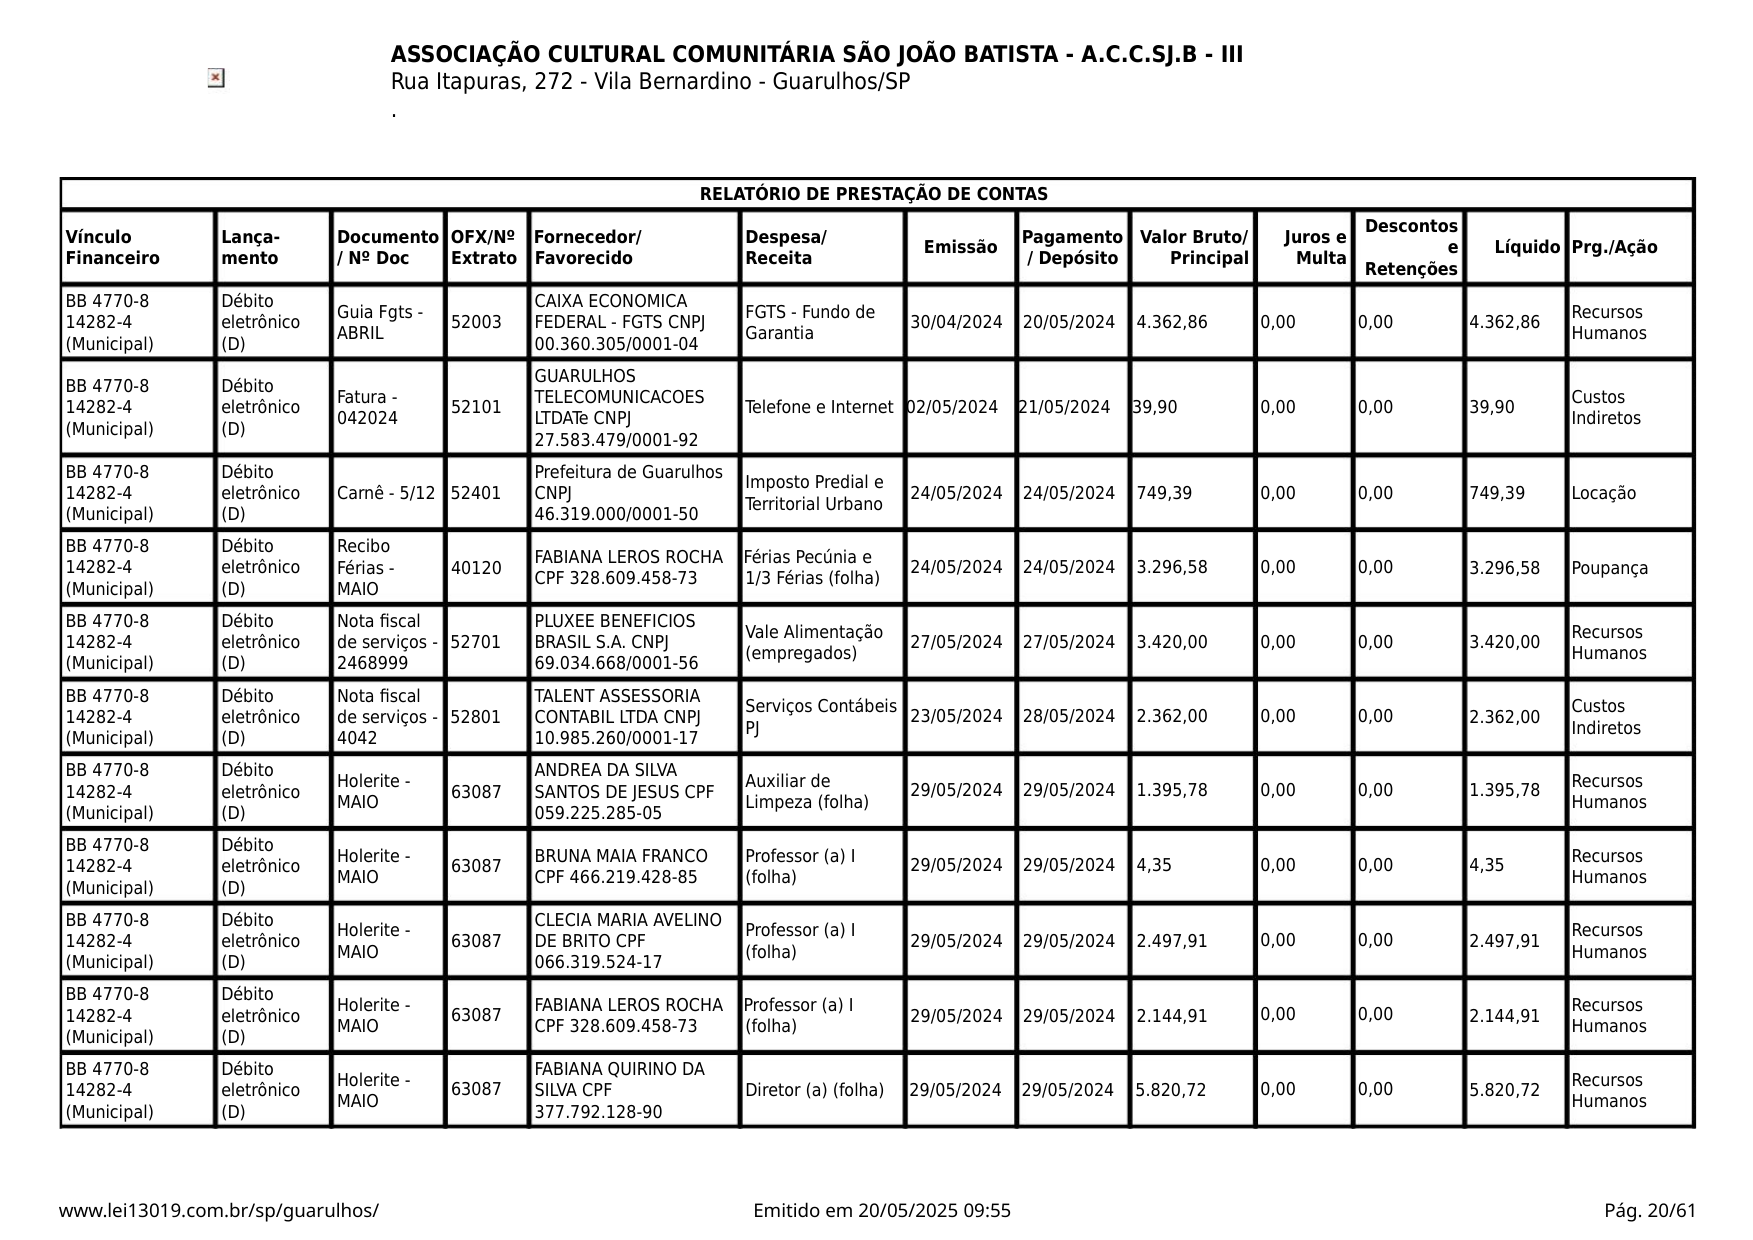

ASSOCIAÇÃO CULTURAL COMUNITÁRIA SÃO JOÃO BATISTA - A.C.C.SJ.B - III
Rua Itapuras, 272 - Vila Bernardino - Guarulhos/SP
.
RELATÓRIO DE PRESTAÇÃO DE CONTAS
Descontos
e
Retenções
Vínculo
Financeiro
Lança-
mento
Documento OFX/Nº Fornecedor/
Despesa/
Receita
Pagamento Valor Bruto/
/ Depósito Principal
Juros e
Multa
Emissão
Líquido Prg./Ação
/ Nº Doc
Extrato Favorecido
BB 4770-8
14282-4
(Municipal)
Débito
eletrônico
(D)
CAIXA ECONOMICA
FEDERAL - FGTS CNPJ
00.360.305/0001-04
Guia Fgts -
ABRIL
FGTS - Fundo de
Garantia
Recursos
Humanos
52003
52101
30/04/2024 20/05/2024 4.362,86
0,00
0,00
0,00
4.362,86
GUARULHOS
TELECOMUNICACOES
LTDATe CNPJ
BB 4770-8
14282-4
(Municipal)
Débito
eletrônico
(D)
Fatura -
042024
Custos
Indiretos
Telefone e Internet 02/05/2024 21/05/2024 39,90
Imposto Predial e
0,00
39,90
27.583.479/0001-92
BB 4770-8
14282-4
(Municipal)
Débito
eletrônico
(D)
Prefeitura de Guarulhos
CNPJ
46.319.000/0001-50
Carnê - 5/12 52401
Recibo
Férias -
MAIO
24/05/2024 24/05/2024 749,39
24/05/2024 24/05/2024 3.296,58
27/05/2024 27/05/2024 3.420,00
23/05/2024 28/05/2024 2.362,00
29/05/2024 29/05/2024 1.395,78
29/05/2024 29/05/2024 4,35
0,00
0,00
0,00
0,00
0,00
0,00
0,00
0,00
0,00
0,00
0,00
0,00
0,00
0,00
0,00
0,00
0,00
0,00
749,39
Locação
Territorial Urbano
BB 4770-8
14282-4
(Municipal)
Débito
eletrônico
(D)
FABIANA LEROS ROCHA Férias Pecúnia e
CPF 328.609.458-73
40120
3.296,58
3.420,00
2.362,00
1.395,78
4,35
Poupança
1/3 Férias (folha)
BB 4770-8
14282-4
(Municipal)
Débito
eletrônico
(D)
Nota ﬁscal
de serviços - 52701
2468999
PLUXEE BENEFICIOS
BRASIL S.A. CNPJ
69.034.668/0001-56
Vale Alimentação
(empregados)
Recursos
Humanos
BB 4770-8
14282-4
(Municipal)
Débito
eletrônico
(D)
Nota ﬁscal
de serviços - 52801
4042
TALENT ASSESSORIA
CONTABIL LTDA CNPJ
10.985.260/0001-17
Serviços Contábeis
PJ
Custos
Indiretos
BB 4770-8
14282-4
(Municipal)
Débito
eletrônico
(D)
ANDREA DA SILVA
SANTOS DE JESUS CPF
059.225.285-05
Holerite -
MAIO
Auxiliar de
Limpeza (folha)
Recursos
Humanos
63087
63087
63087
63087
63087
BB 4770-8
14282-4
(Municipal)
Débito
eletrônico
(D)
Holerite -
MAIO
BRUNA MAIA FRANCO
CPF 466.219.428-85
Professor (a) I
(folha)
Recursos
Humanos
BB 4770-8
14282-4
(Municipal)
Débito
eletrônico
(D)
CLECIA MARIA AVELINO
DE BRITO CPF
066.319.524-17
Holerite -
MAIO
Professor (a) I
(folha)
Recursos
Humanos
29/05/2024 29/05/2024 2.497,91
29/05/2024 29/05/2024 2.144,91
2.497,91
2.144,91
5.820,72
BB 4770-8
14282-4
(Municipal)
Débito
eletrônico
(D)
Holerite -
MAIO
FABIANA LEROS ROCHA Professor (a) I
CPF 328.609.458-73
Recursos
Humanos
(folha)
BB 4770-8
14282-4
(Municipal)
Débito
eletrônico
(D)
FABIANA QUIRINO DA
SILVA CPF
377.792.128-90
Holerite -
MAIO
Recursos
Humanos
Diretor (a) (folha) 29/05/2024 29/05/2024 5.820,72
www.lei13019.com.br/sp/guarulhos/
Emitido em 20/05/2025 09:55
Pág. 20/61